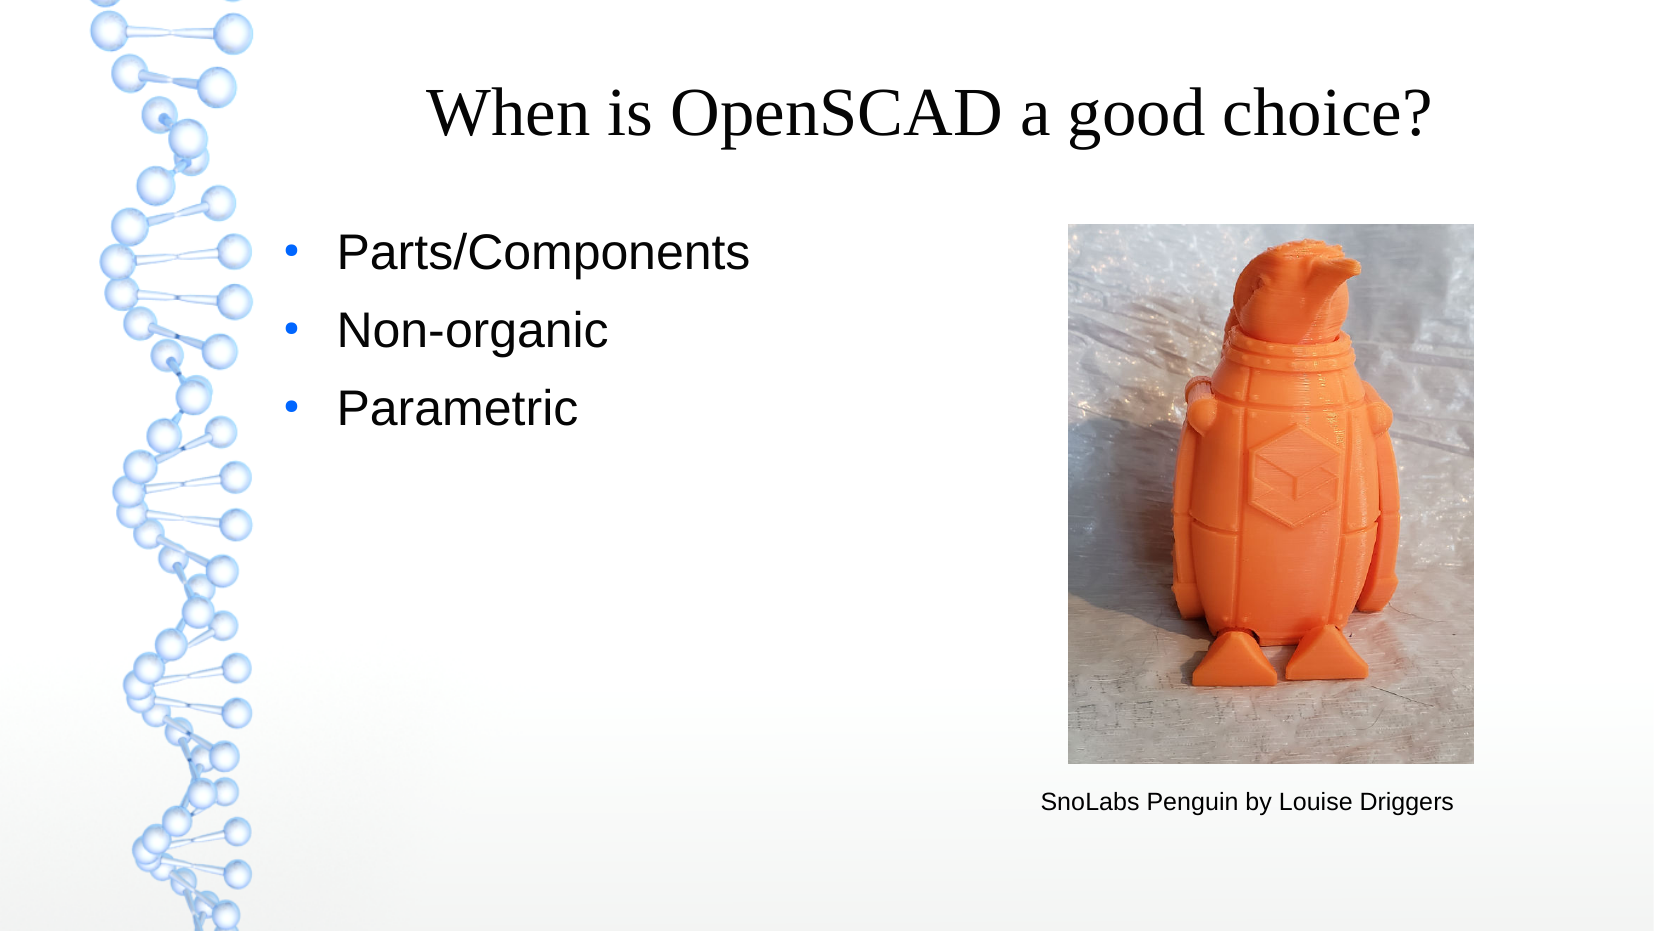

# When is OpenSCAD a good choice?
Parts/Components
Non-organic
Parametric
SnoLabs Penguin by Louise Driggers